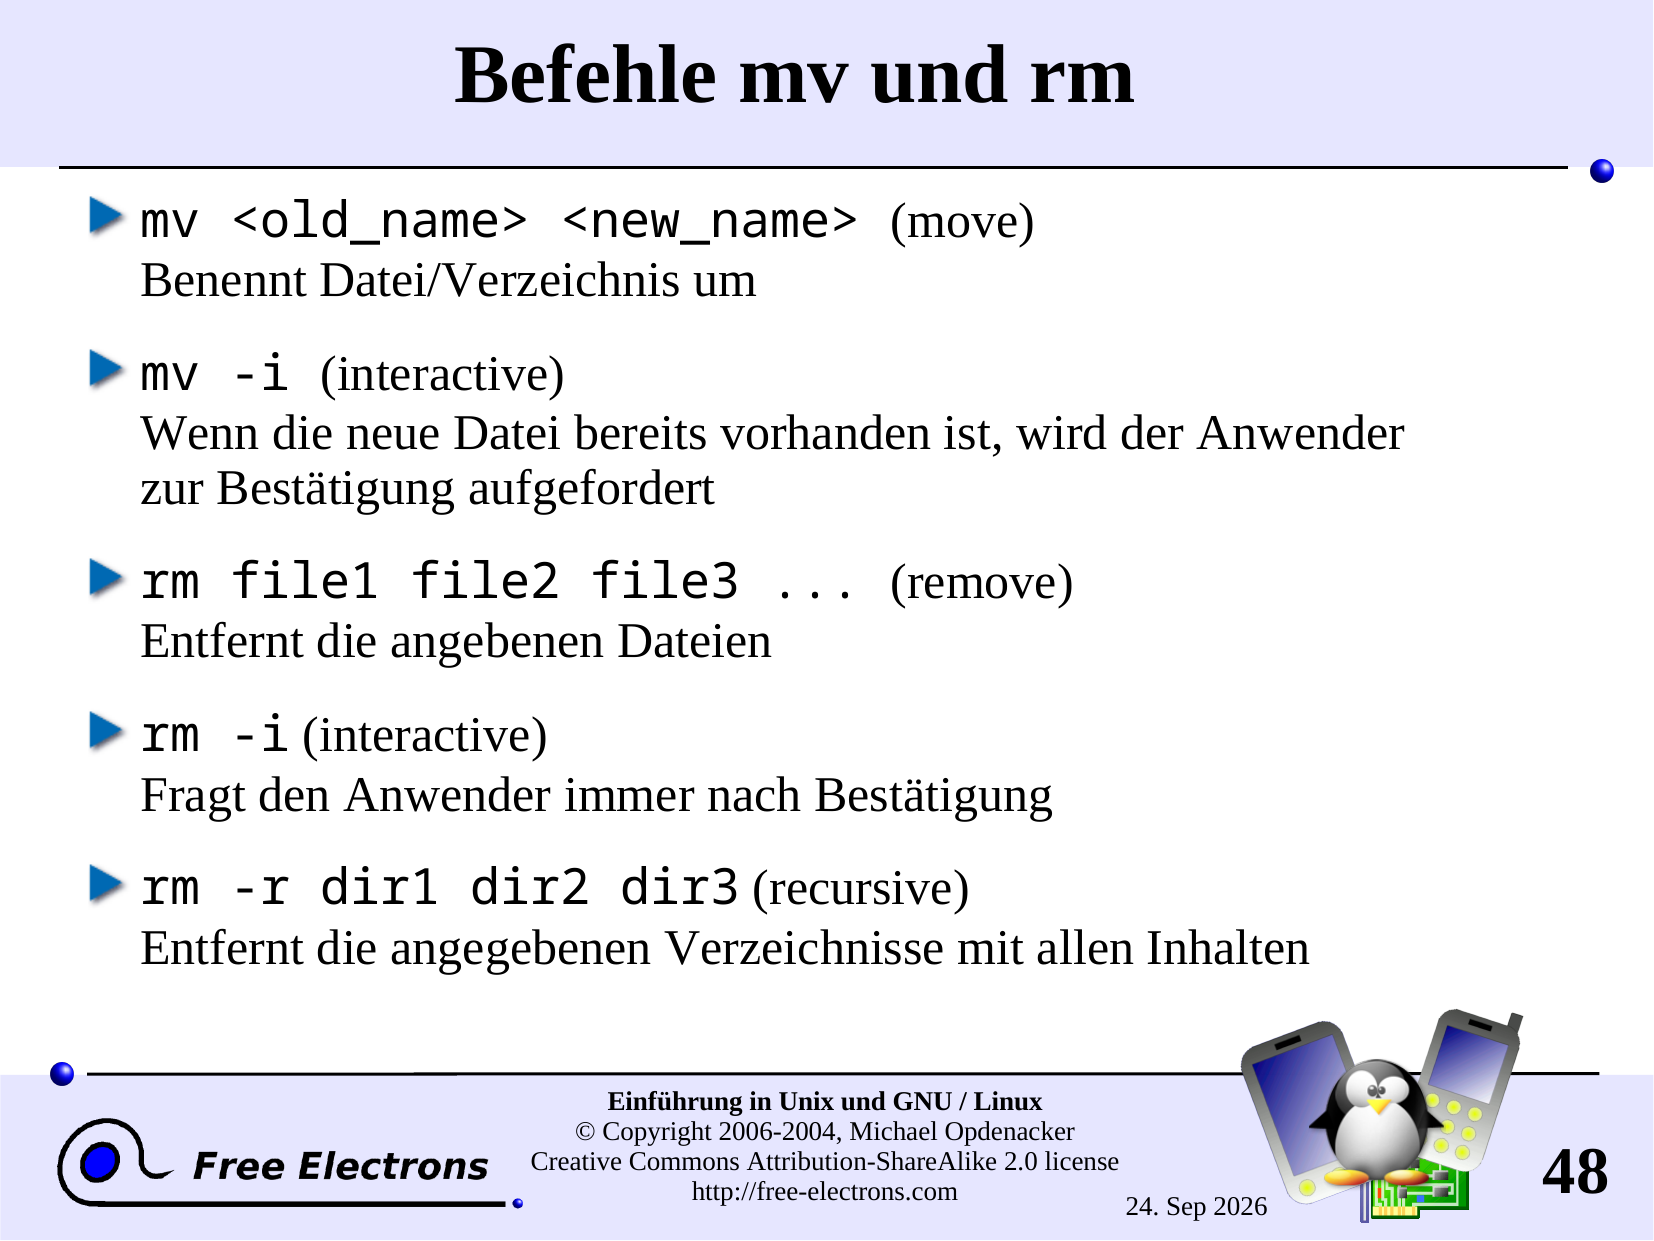

# Befehle mv und rm
mv <old_name> <new_name> 	(move)
Benennt Datei/Verzeichnis um
mv -i (interactive)
Wenn die neue Datei bereits vorhanden ist, wird der Anwender zur Bestätigung aufgefordert
rm file1 file2 file3 ...	(remove)
Entfernt die angebenen Dateien
rm -i (interactive)
Fragt den Anwender immer nach Bestätigung
rm -r dir1 dir2 dir3 (recursive)
Entfernt die angegebenen Verzeichnisse mit allen Inhalten